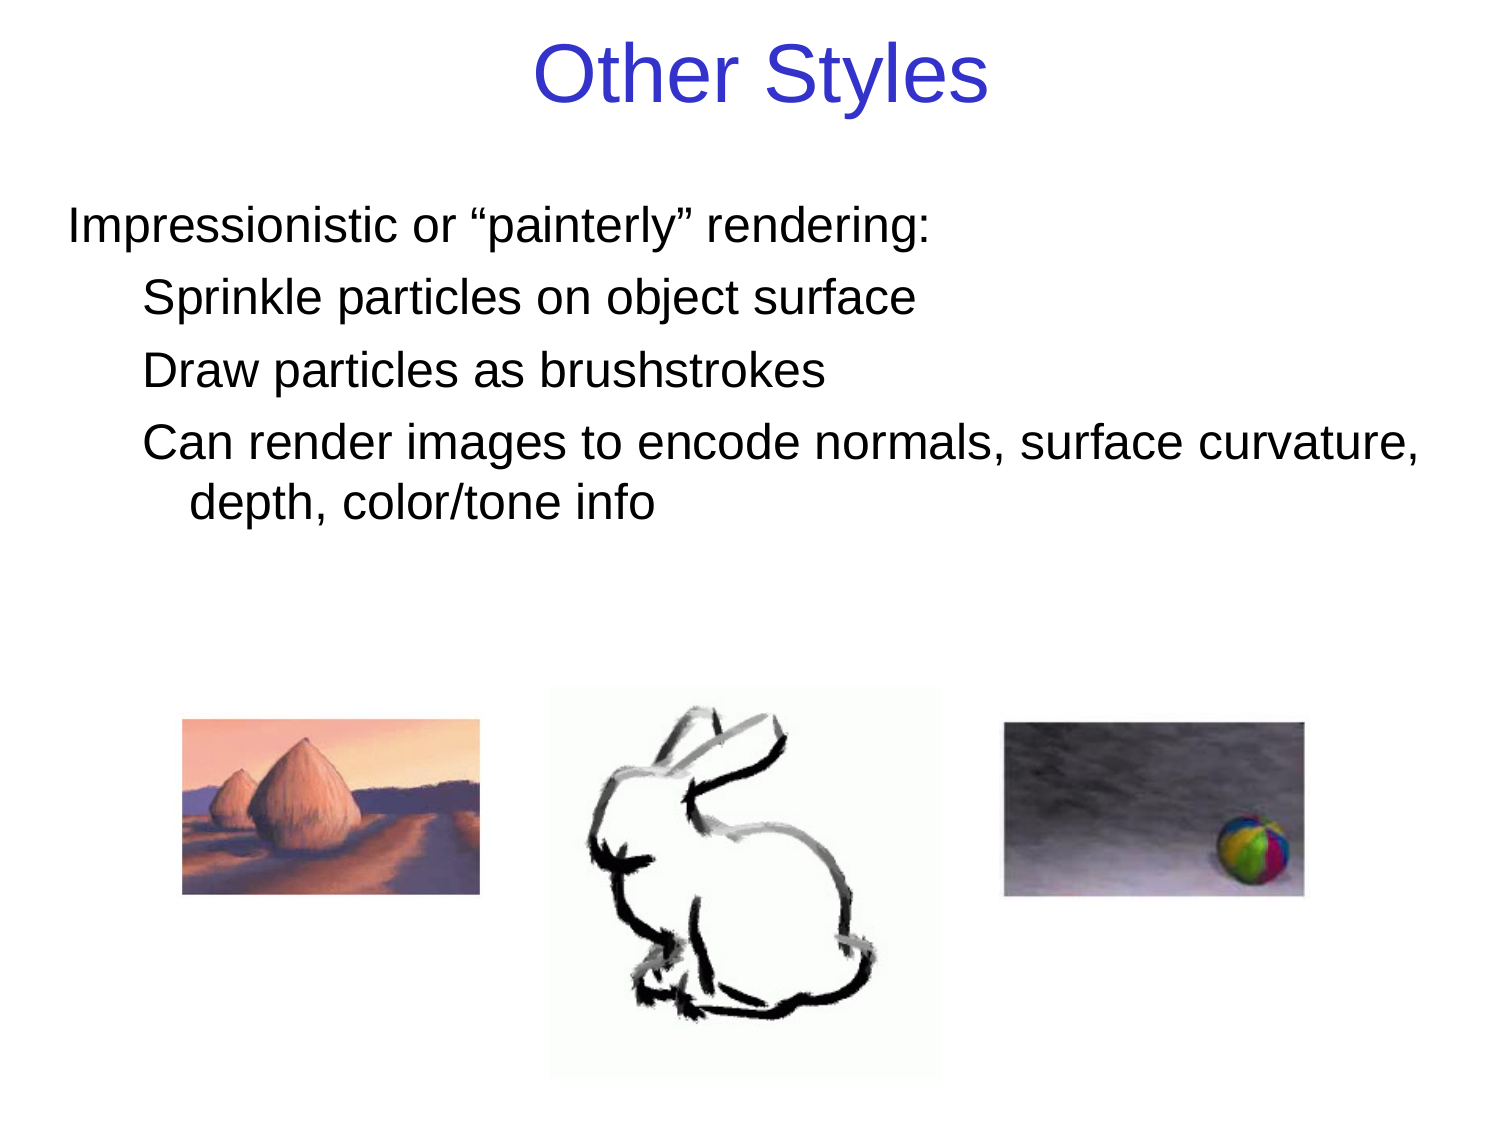

# Other Styles
Impressionistic or “painterly” rendering:
Sprinkle particles on object surface
Draw particles as brushstrokes
Can render images to encode normals, surface curvature, depth, color/tone info